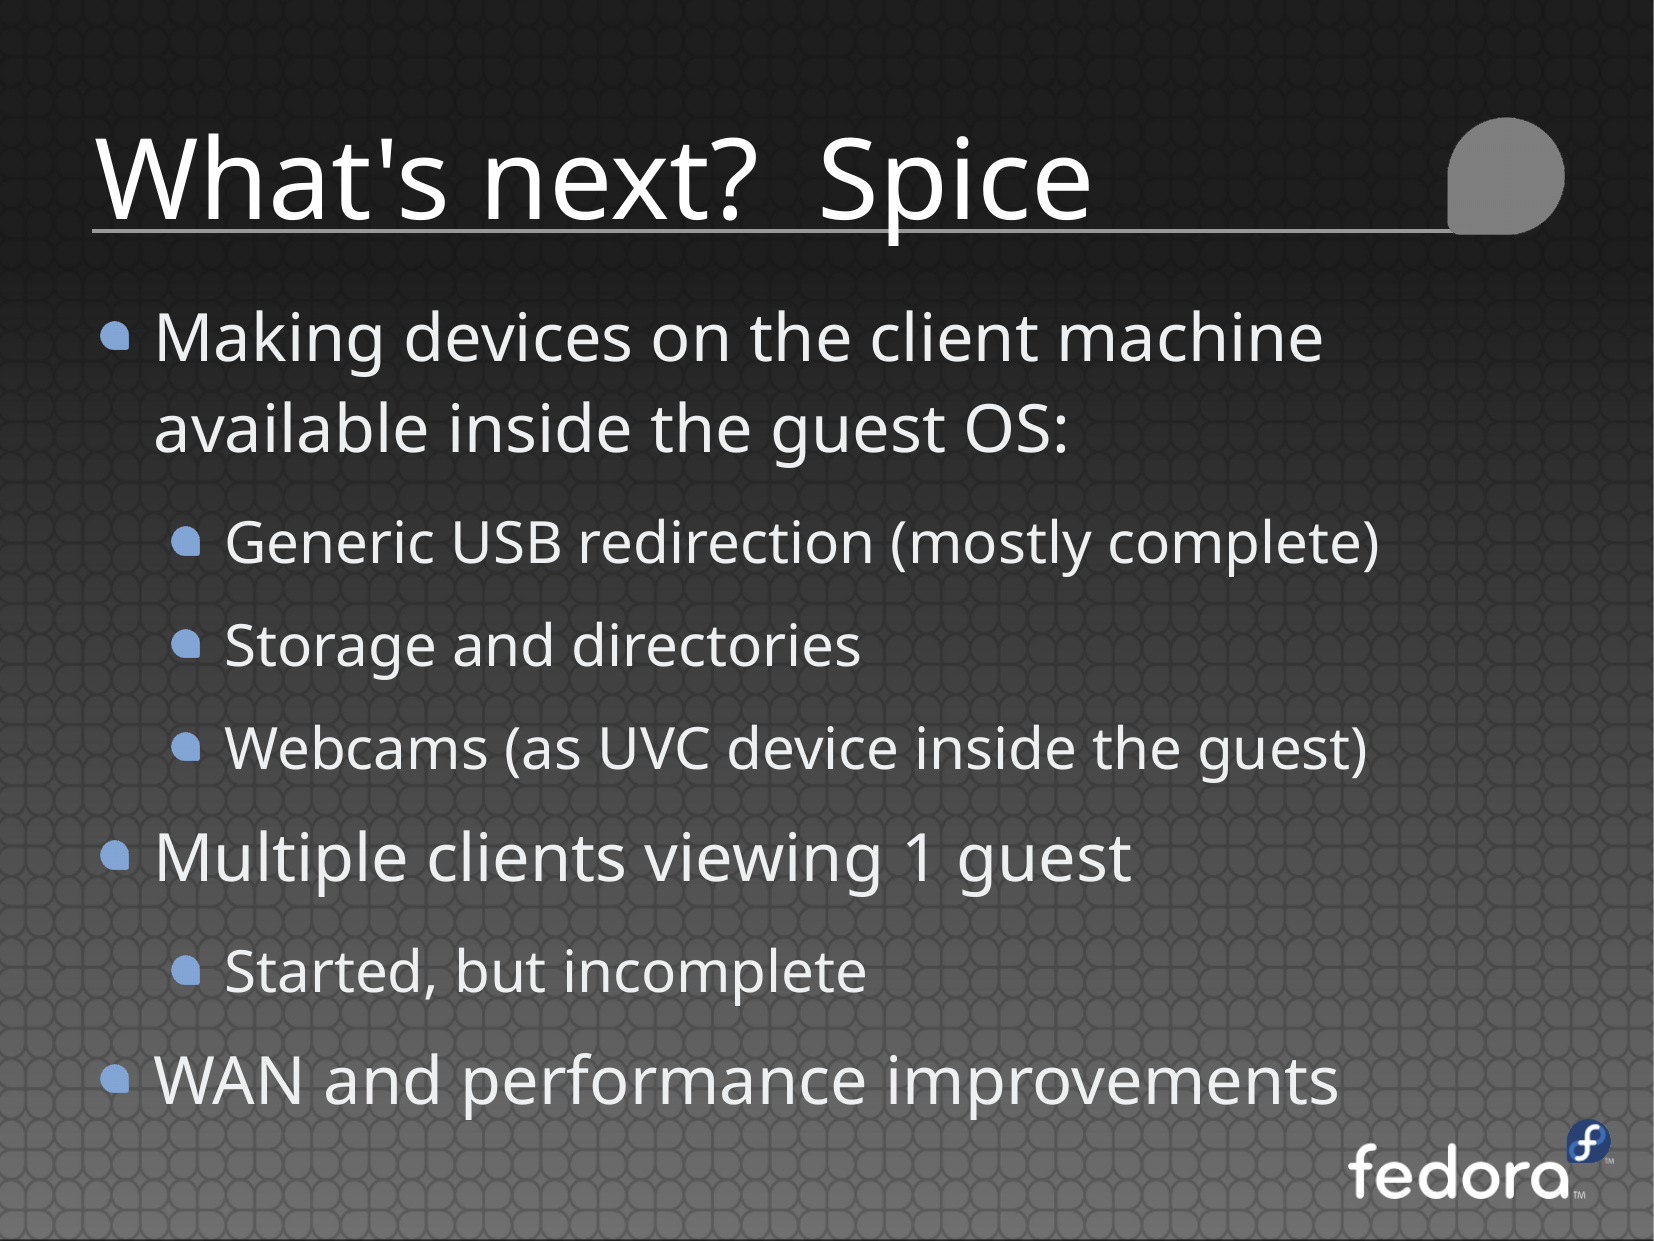

What's next? Spice
# Making devices on the client machine available inside the guest OS:
Generic USB redirection (mostly complete)
Storage and directories
Webcams (as UVC device inside the guest)
Multiple clients viewing 1 guest
Started, but incomplete
WAN and performance improvements